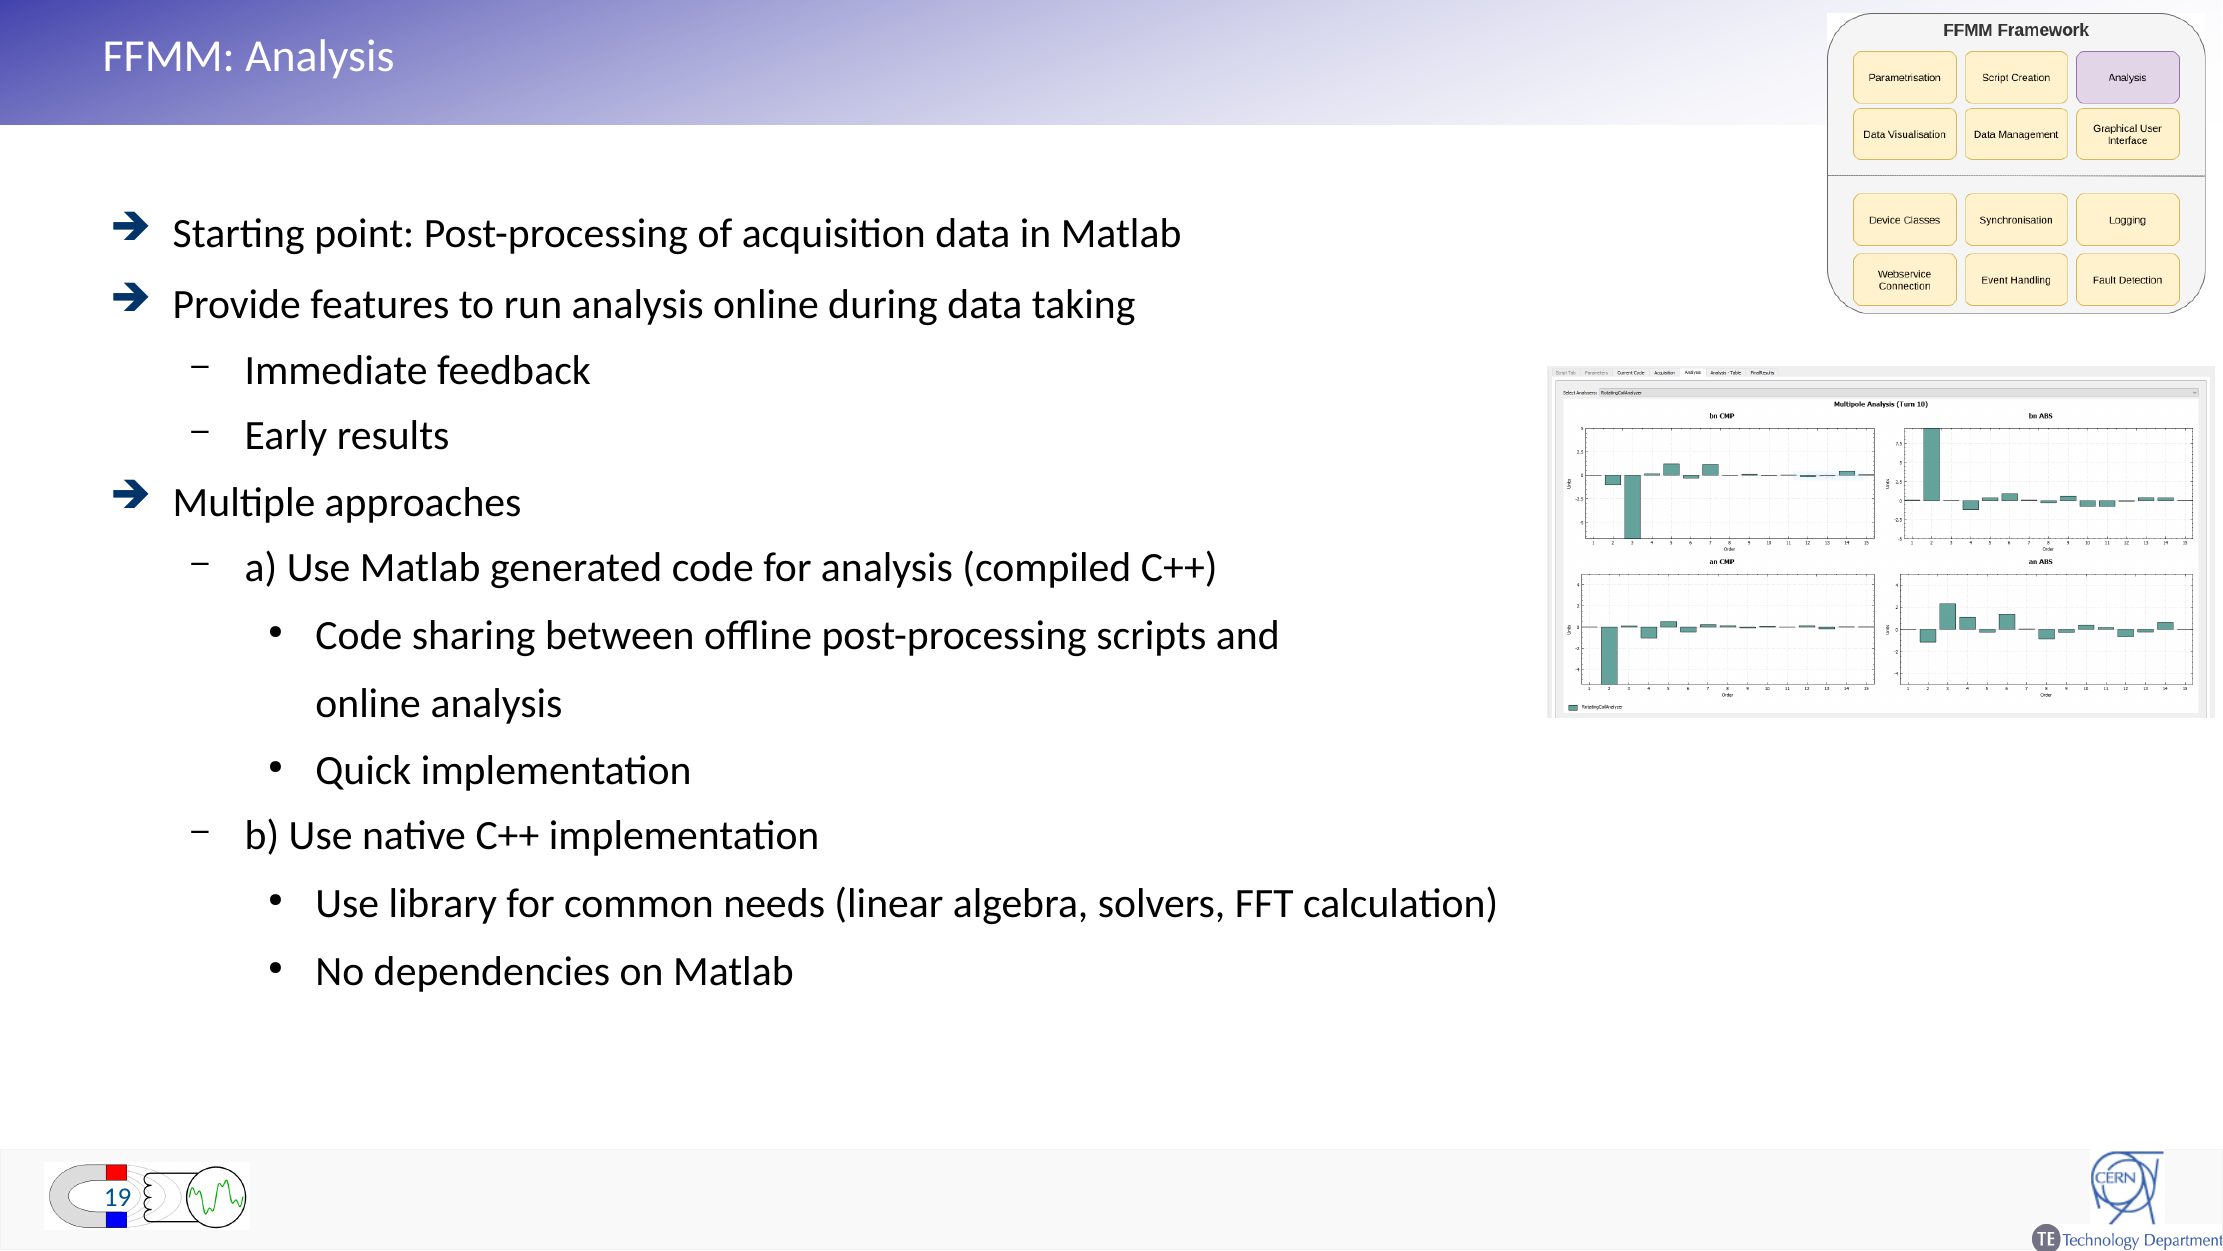

# FFMM: Analysis
Starting point: Post-processing of acquisition data in Matlab
Provide features to run analysis online during data taking
Immediate feedback
Early results
Multiple approaches
a) Use Matlab generated code for analysis (compiled C++)
Code sharing between offline post-processing scripts and
online analysis
Quick implementation
b) Use native C++ implementation
Use library for common needs (linear algebra, solvers, FFT calculation)
No dependencies on Matlab